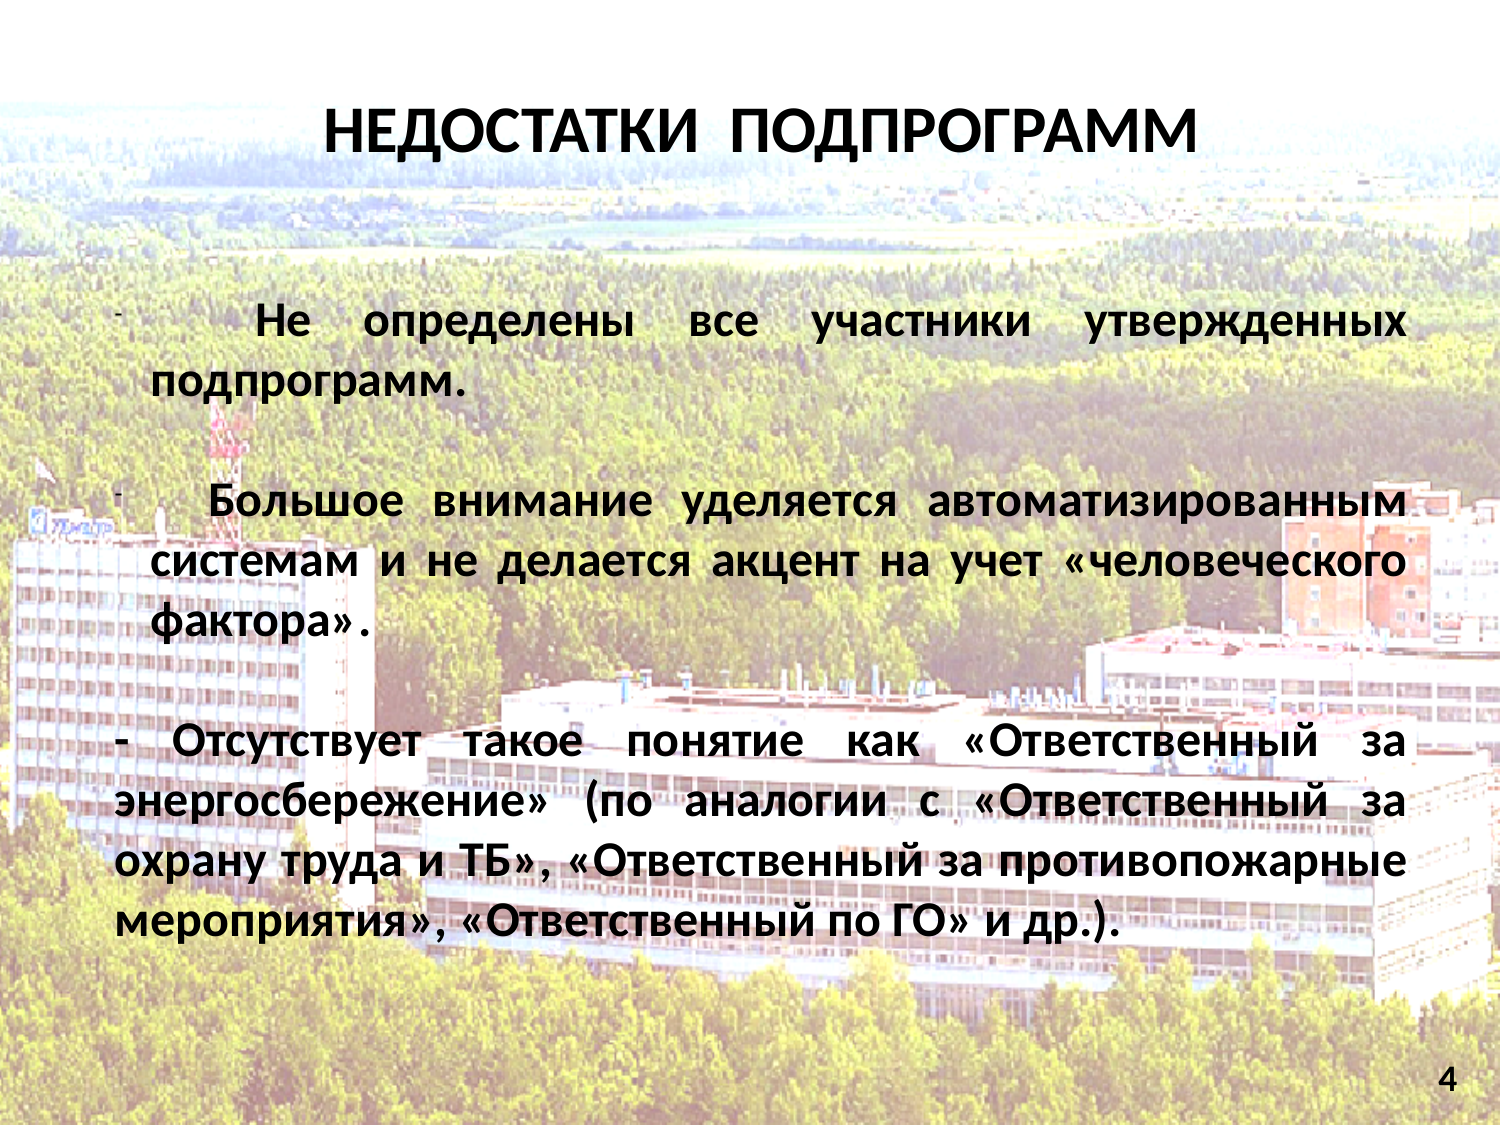

НЕДОСТАТКИ ПОДПРОГРАММ
 Не определены все участники утвержденных подпрограмм.
 Большое внимание уделяется автоматизированным системам и не делается акцент на учет «человеческого фактора».
- Отсутствует такое понятие как «Ответственный за энергосбережение» (по аналогии с «Ответственный за охрану труда и ТБ», «Ответственный за противопожарные мероприятия», «Ответственный по ГО» и др.).
4